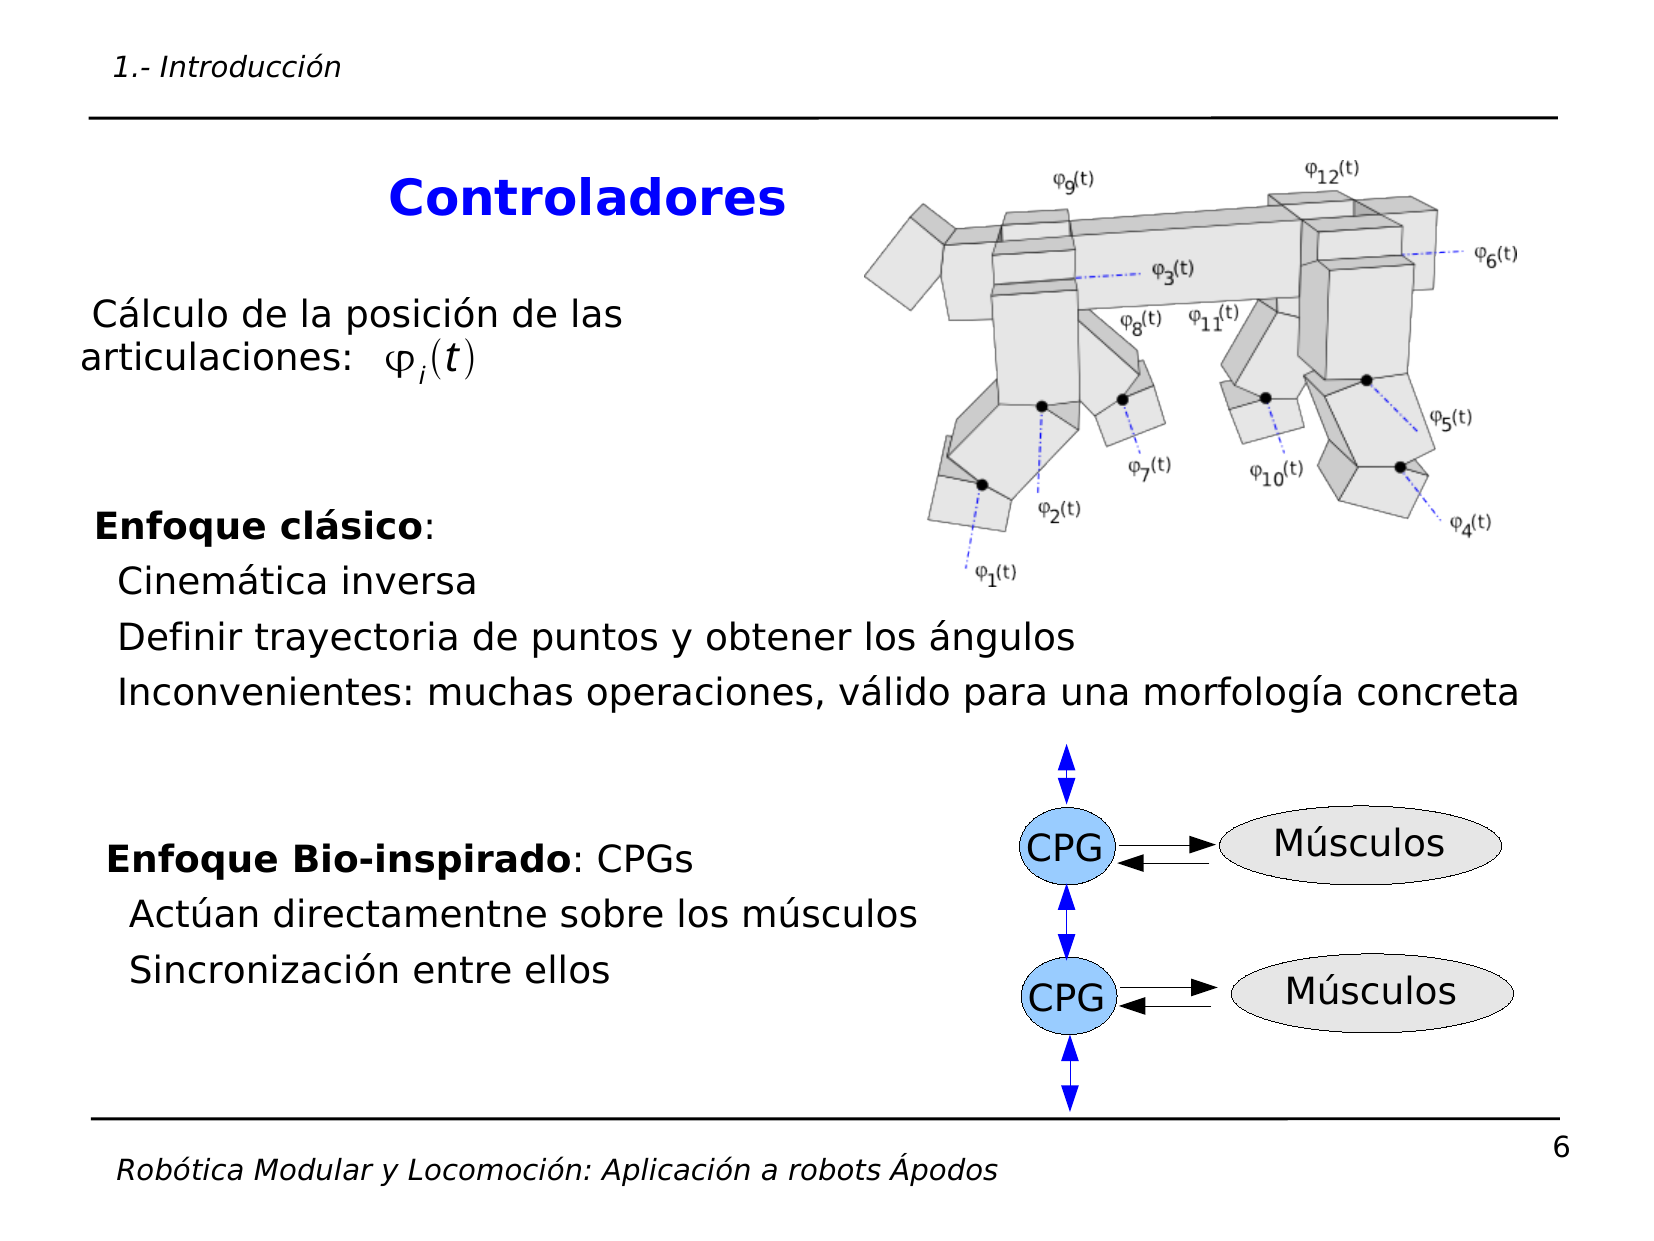

1.- Introducción
Controladores
 Cálculo de la posición de las articulaciones:
 Enfoque clásico:
Cinemática inversa
Definir trayectoria de puntos y obtener los ángulos
Inconvenientes: muchas operaciones, válido para una morfología concreta
Músculos
CPG
 Enfoque Bio-inspirado: CPGs
Actúan directamentne sobre los músculos
Sincronización entre ellos
Músculos
CPG
6
Robótica Modular y Locomoción: Aplicación a robots Ápodos